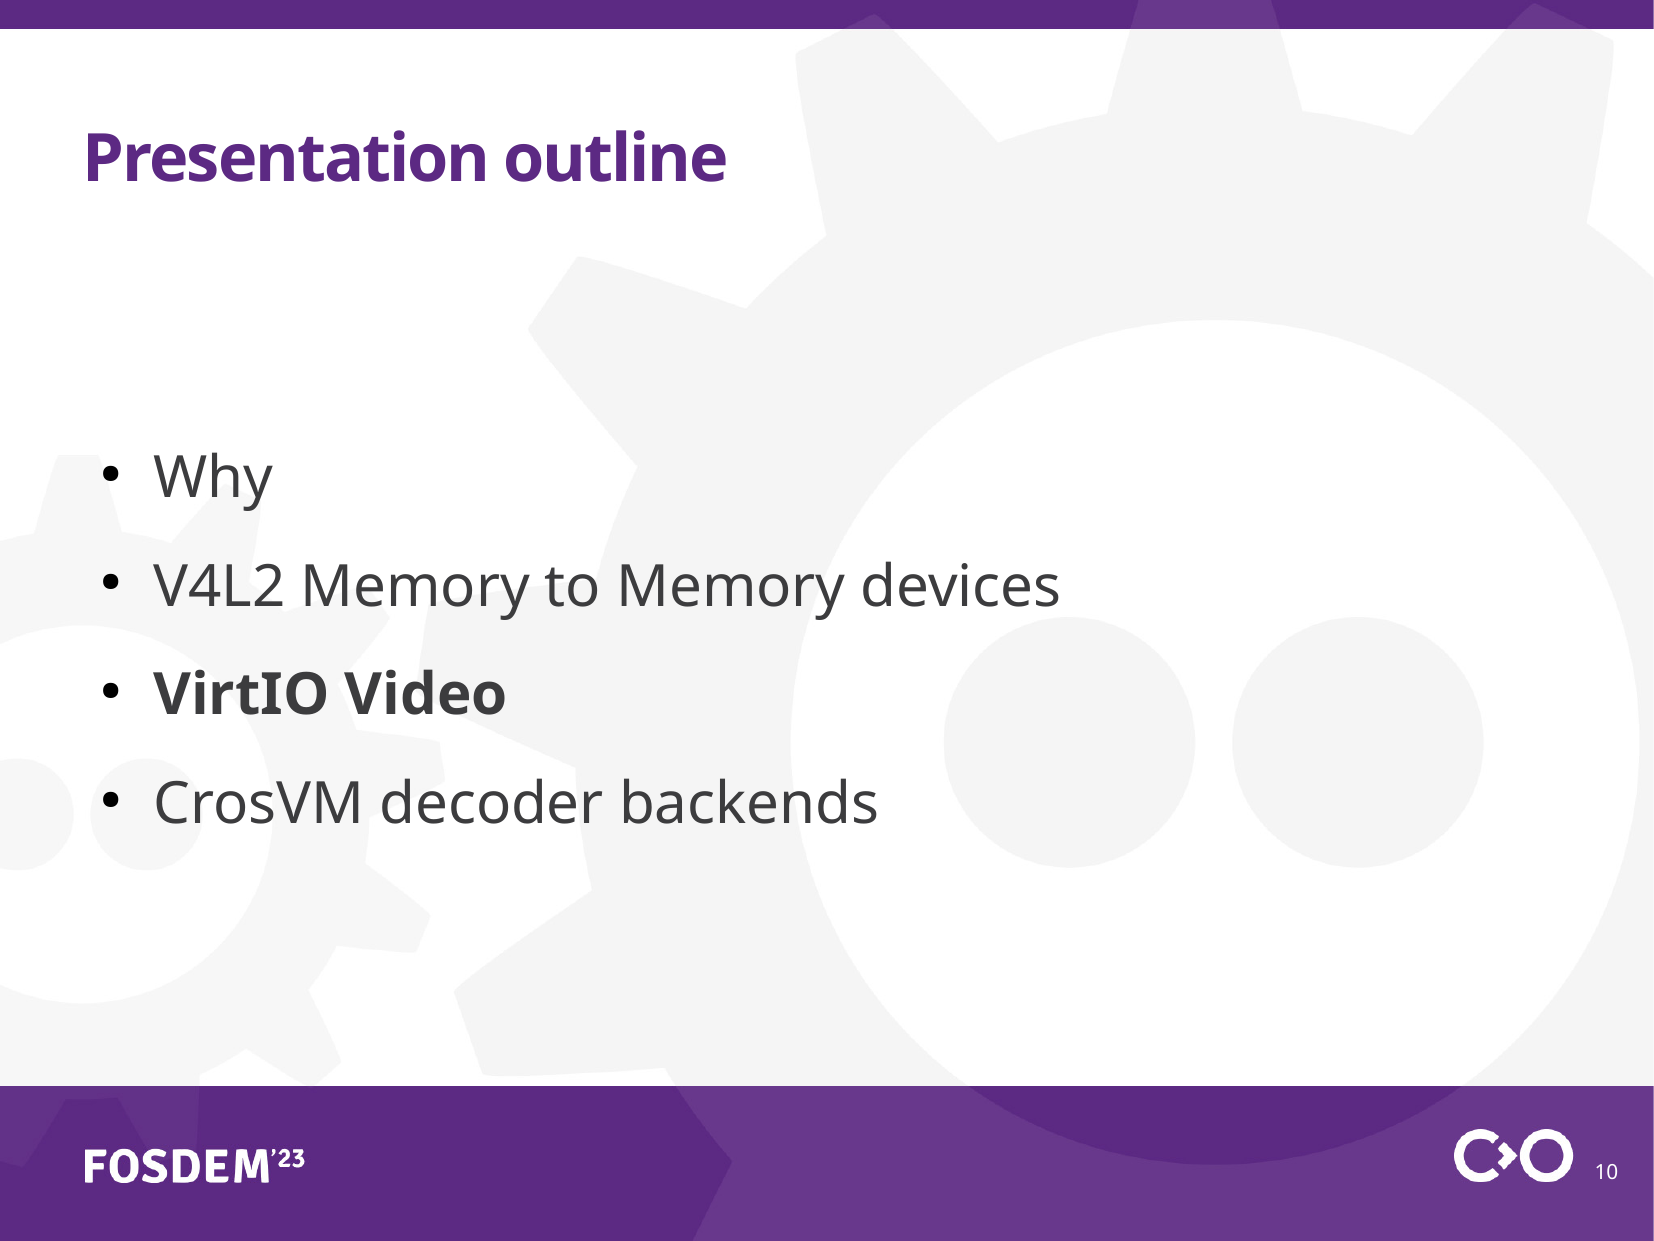

# Presentation outline
Why
V4L2 Memory to Memory devices
VirtIO Video
CrosVM decoder backends